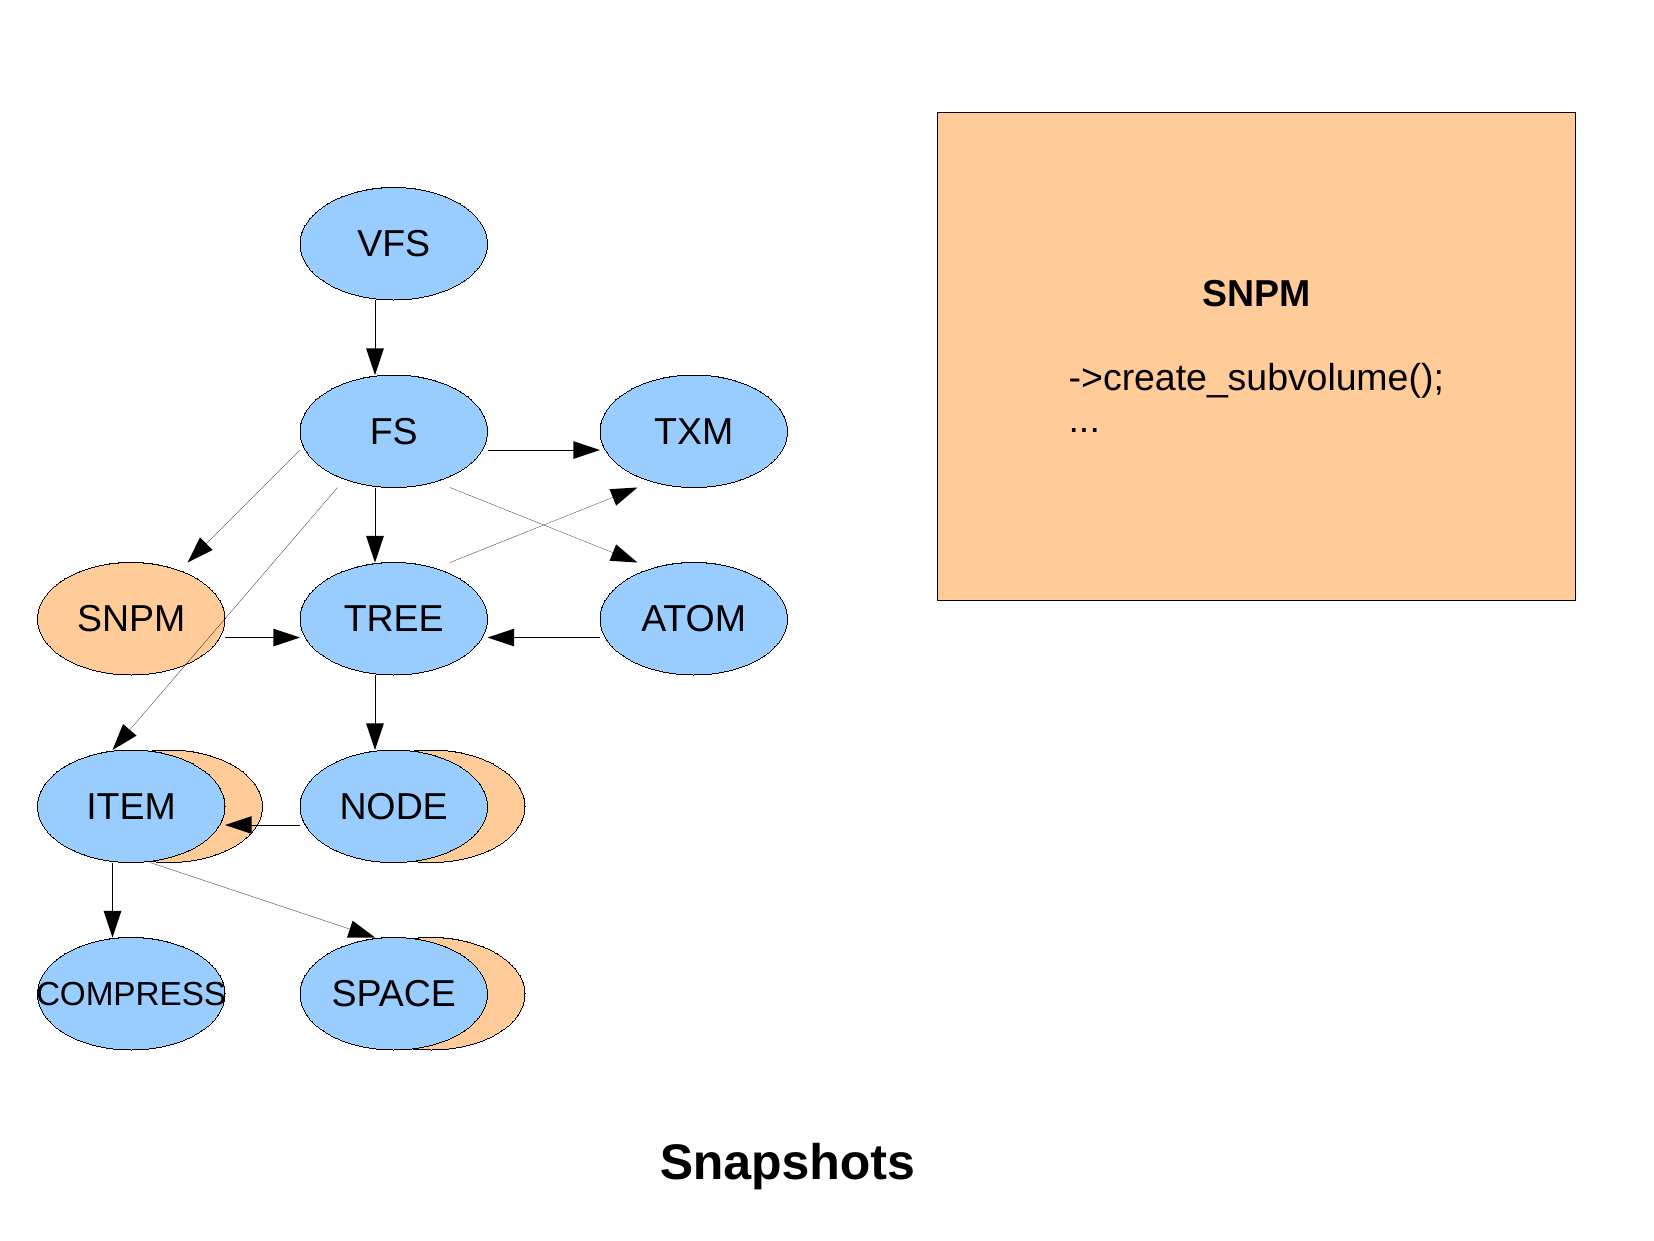

SNPM
->create_subvolume();
...
VFS
FS
TXM
SNPM
TREE
ATOM
ITEM
NODE
NODE
COMPRESS
SPACE
Snapshots